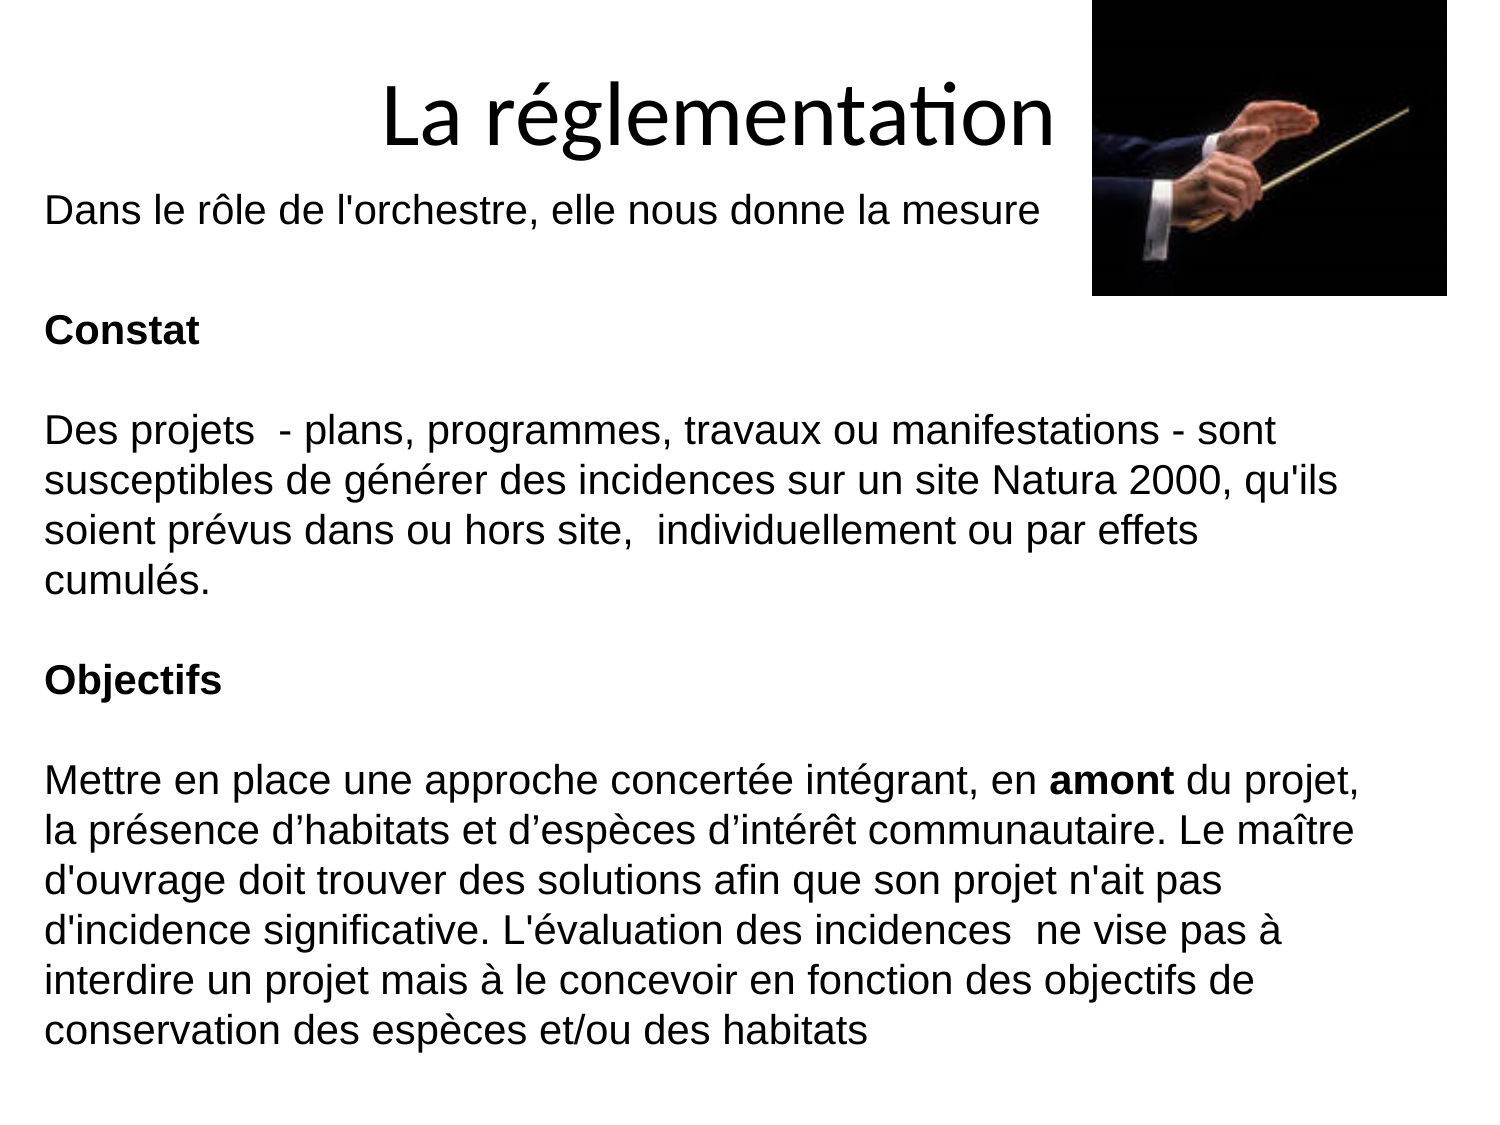

La réglementation
Dans le rôle de l'orchestre, elle nous donne la mesure
Constat
Des projets - plans, programmes, travaux ou manifestations - sont susceptibles de générer des incidences sur un site Natura 2000, qu'ils soient prévus dans ou hors site, individuellement ou par effets cumulés.
Objectifs
Mettre en place une approche concertée intégrant, en amont du projet, la présence d’habitats et d’espèces d’intérêt communautaire. Le maître d'ouvrage doit trouver des solutions afin que son projet n'ait pas d'incidence significative. L'évaluation des incidences ne vise pas à interdire un projet mais à le concevoir en fonction des objectifs de conservation des espèces et/ou des habitats